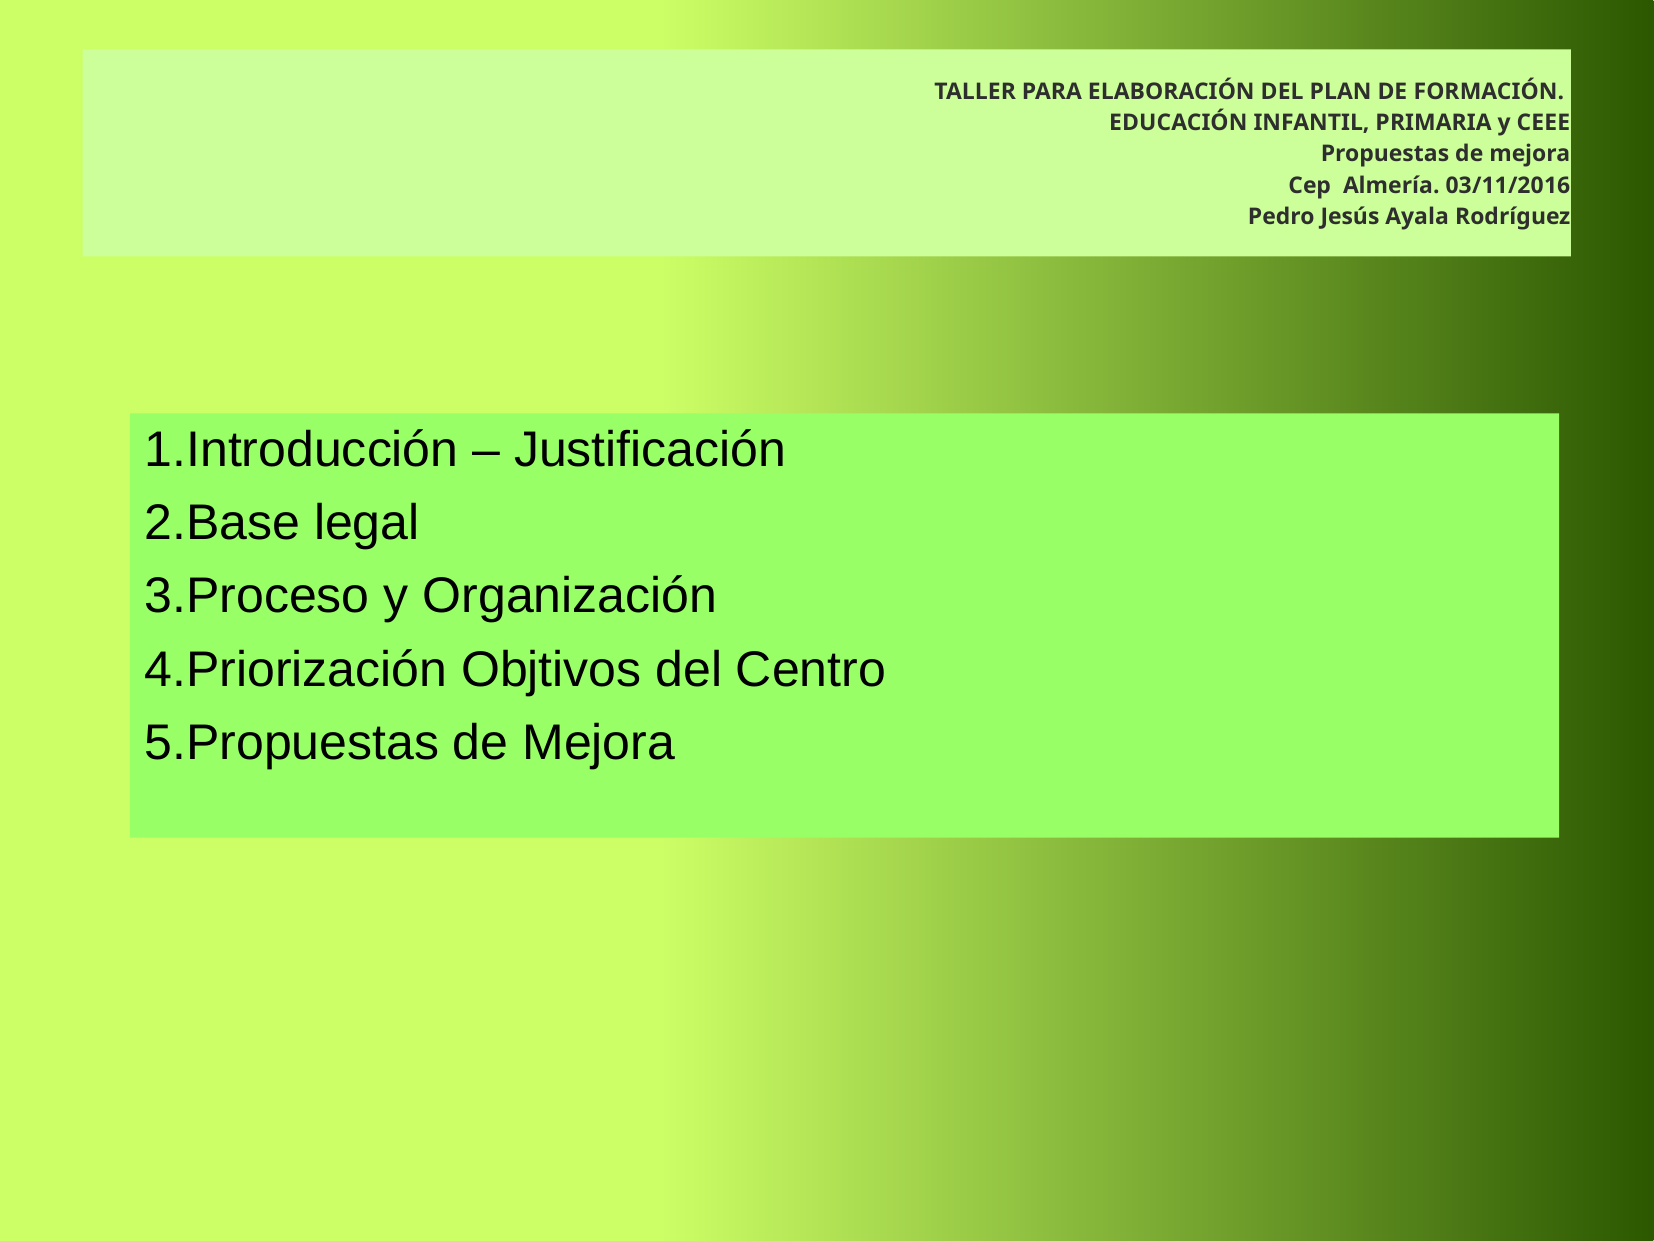

# TALLER PARA ELABORACIÓN DEL PLAN DE FORMACIÓN. EDUCACIÓN INFANTIL, PRIMARIA y CEEE Propuestas de mejora Cep Almería. 03/11/2016 Pedro Jesús Ayala Rodríguez
Introducción – Justificación
Base legal
Proceso y Organización
Priorización Objtivos del Centro
Propuestas de Mejora